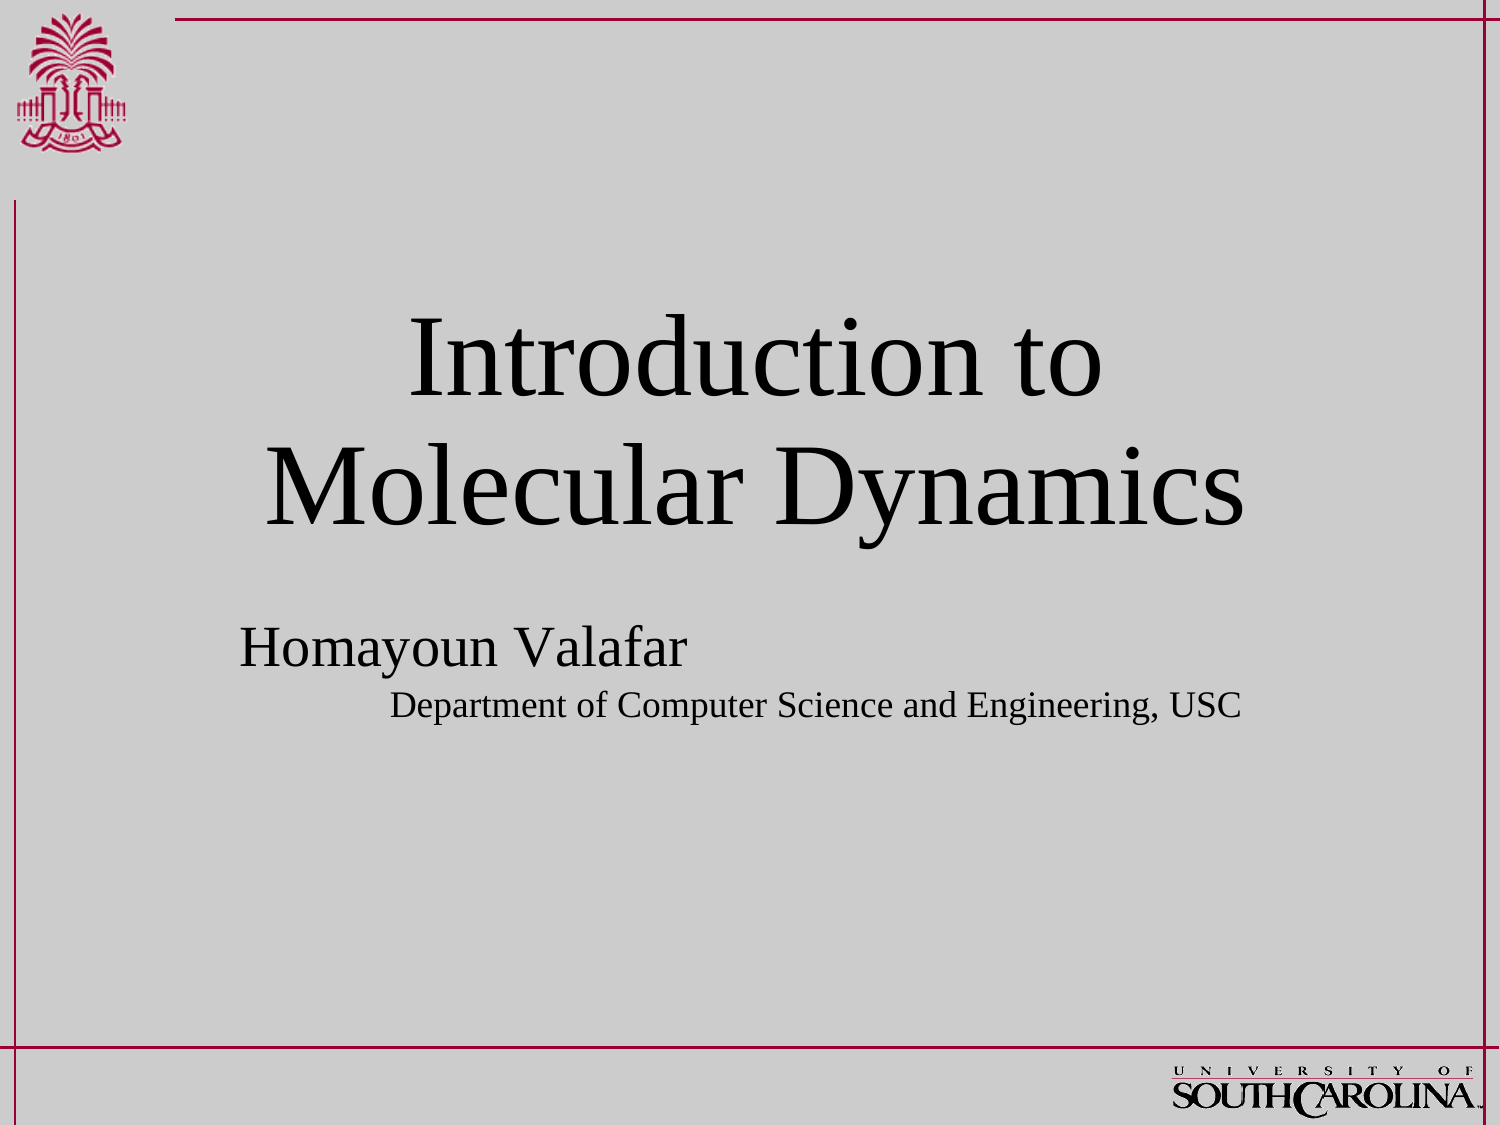

# Introduction to Molecular Dynamics
Homayoun Valafar
	Department of Computer Science and Engineering, USC